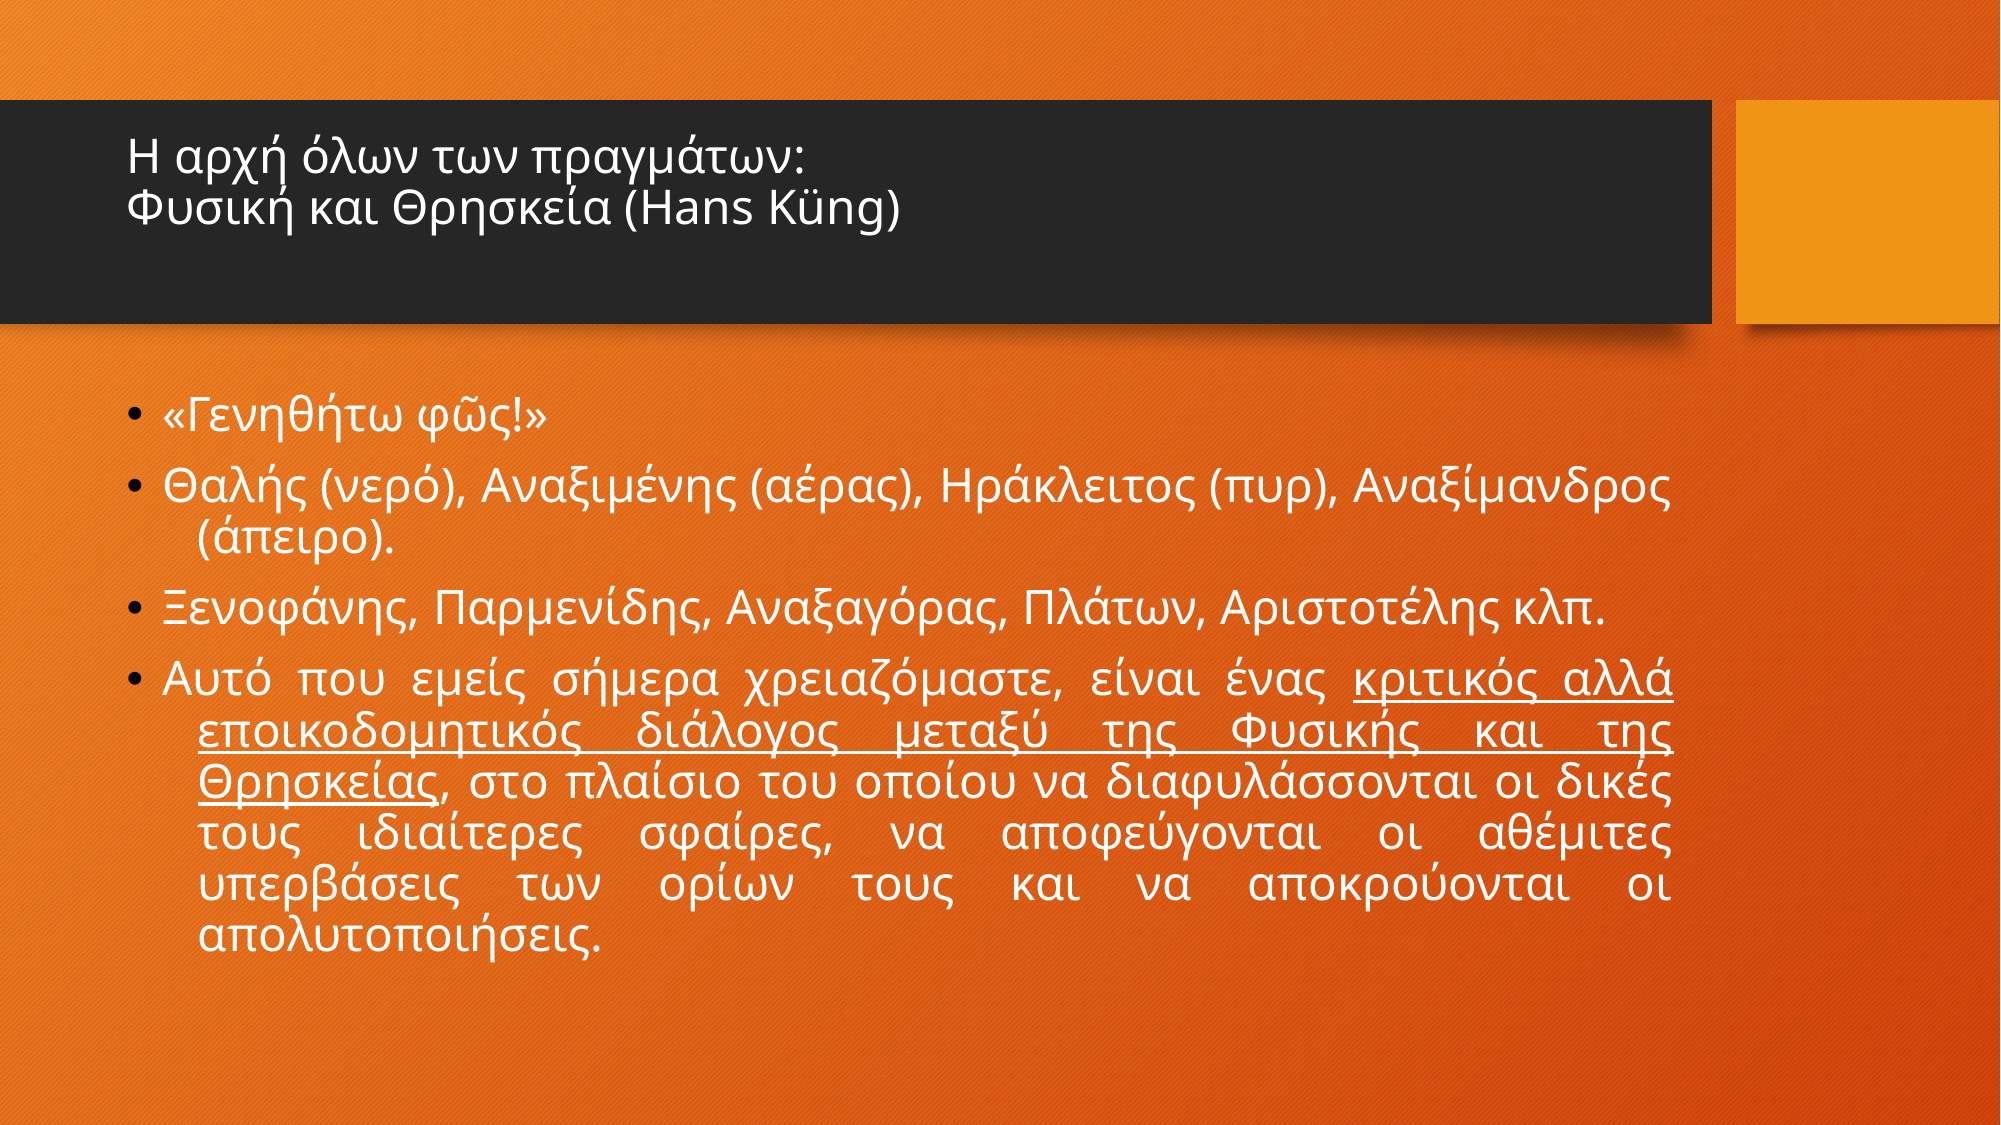

# Η αρχή όλων των πραγμάτων: Φυσική και Θρησκεία (Hans Küng)
«Γενηθήτω φῶς!»
Θαλής (νερό), Αναξιμένης (αέρας), Ηράκλειτος (πυρ), Αναξίμανδρος (άπειρο).
Ξενοφάνης, Παρμενίδης, Αναξαγόρας, Πλάτων, Αριστοτέλης κλπ.
Αυτό που εμείς σήμερα χρειαζόμαστε, είναι ένας κριτικός αλλά εποικοδομητικός διάλογος μεταξύ της Φυσικής και της Θρησκείας, στο πλαίσιο του οποίου να διαφυλάσσονται οι δικές τους ιδιαίτερες σφαίρες, να αποφεύγονται οι αθέμιτες υπερβάσεις των ορίων τους και να αποκρούονται οι απολυτοποιήσεις.